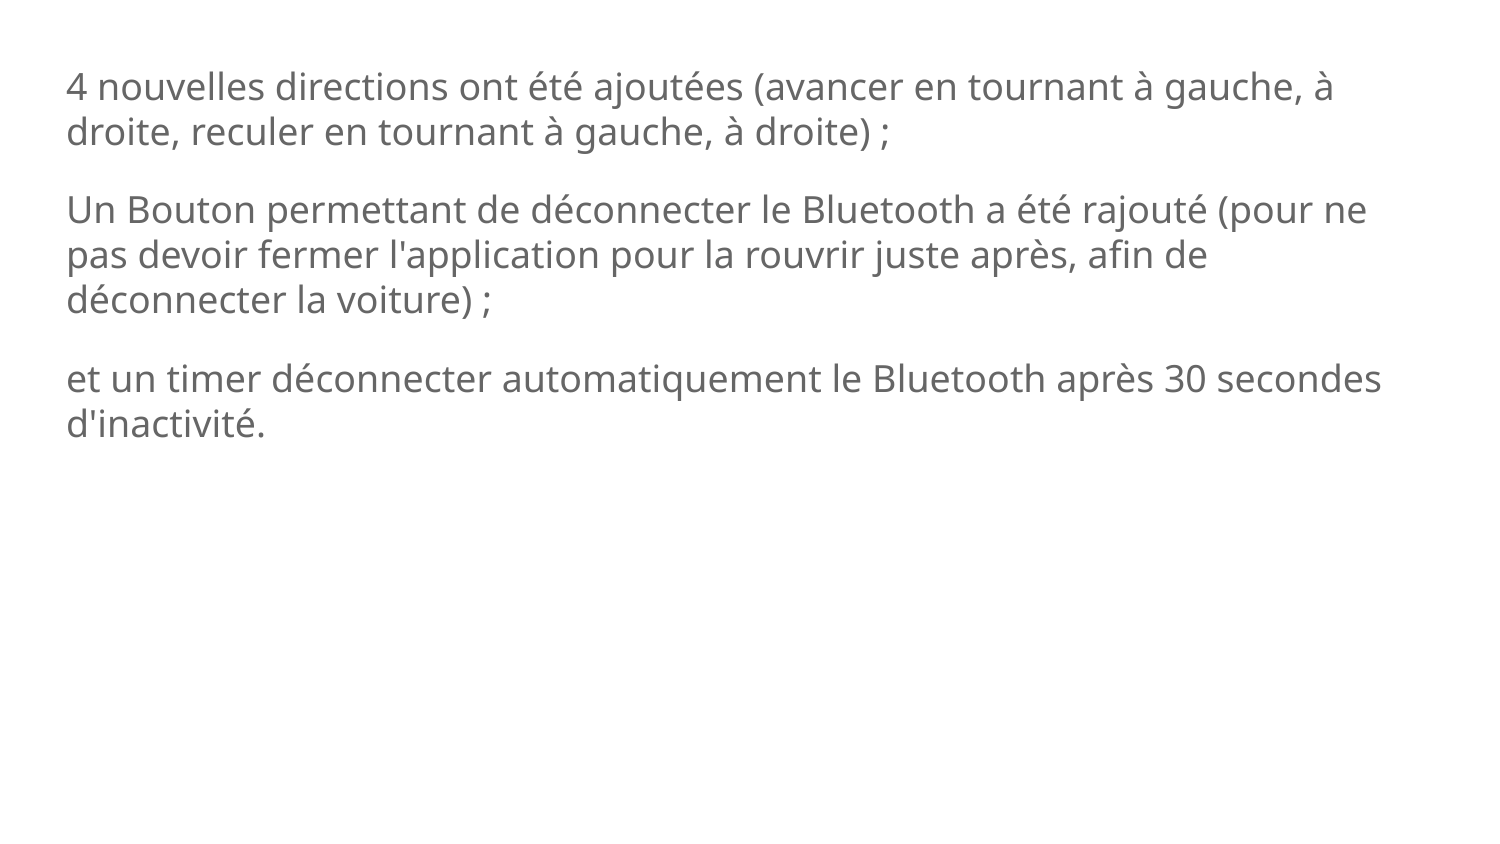

#
4 nouvelles directions ont été ajoutées (avancer en tournant à gauche, à droite, reculer en tournant à gauche, à droite) ;
Un Bouton permettant de déconnecter le Bluetooth a été rajouté (pour ne pas devoir fermer l'application pour la rouvrir juste après, afin de déconnecter la voiture) ;
et un timer déconnecter automatiquement le Bluetooth après 30 secondes d'inactivité.